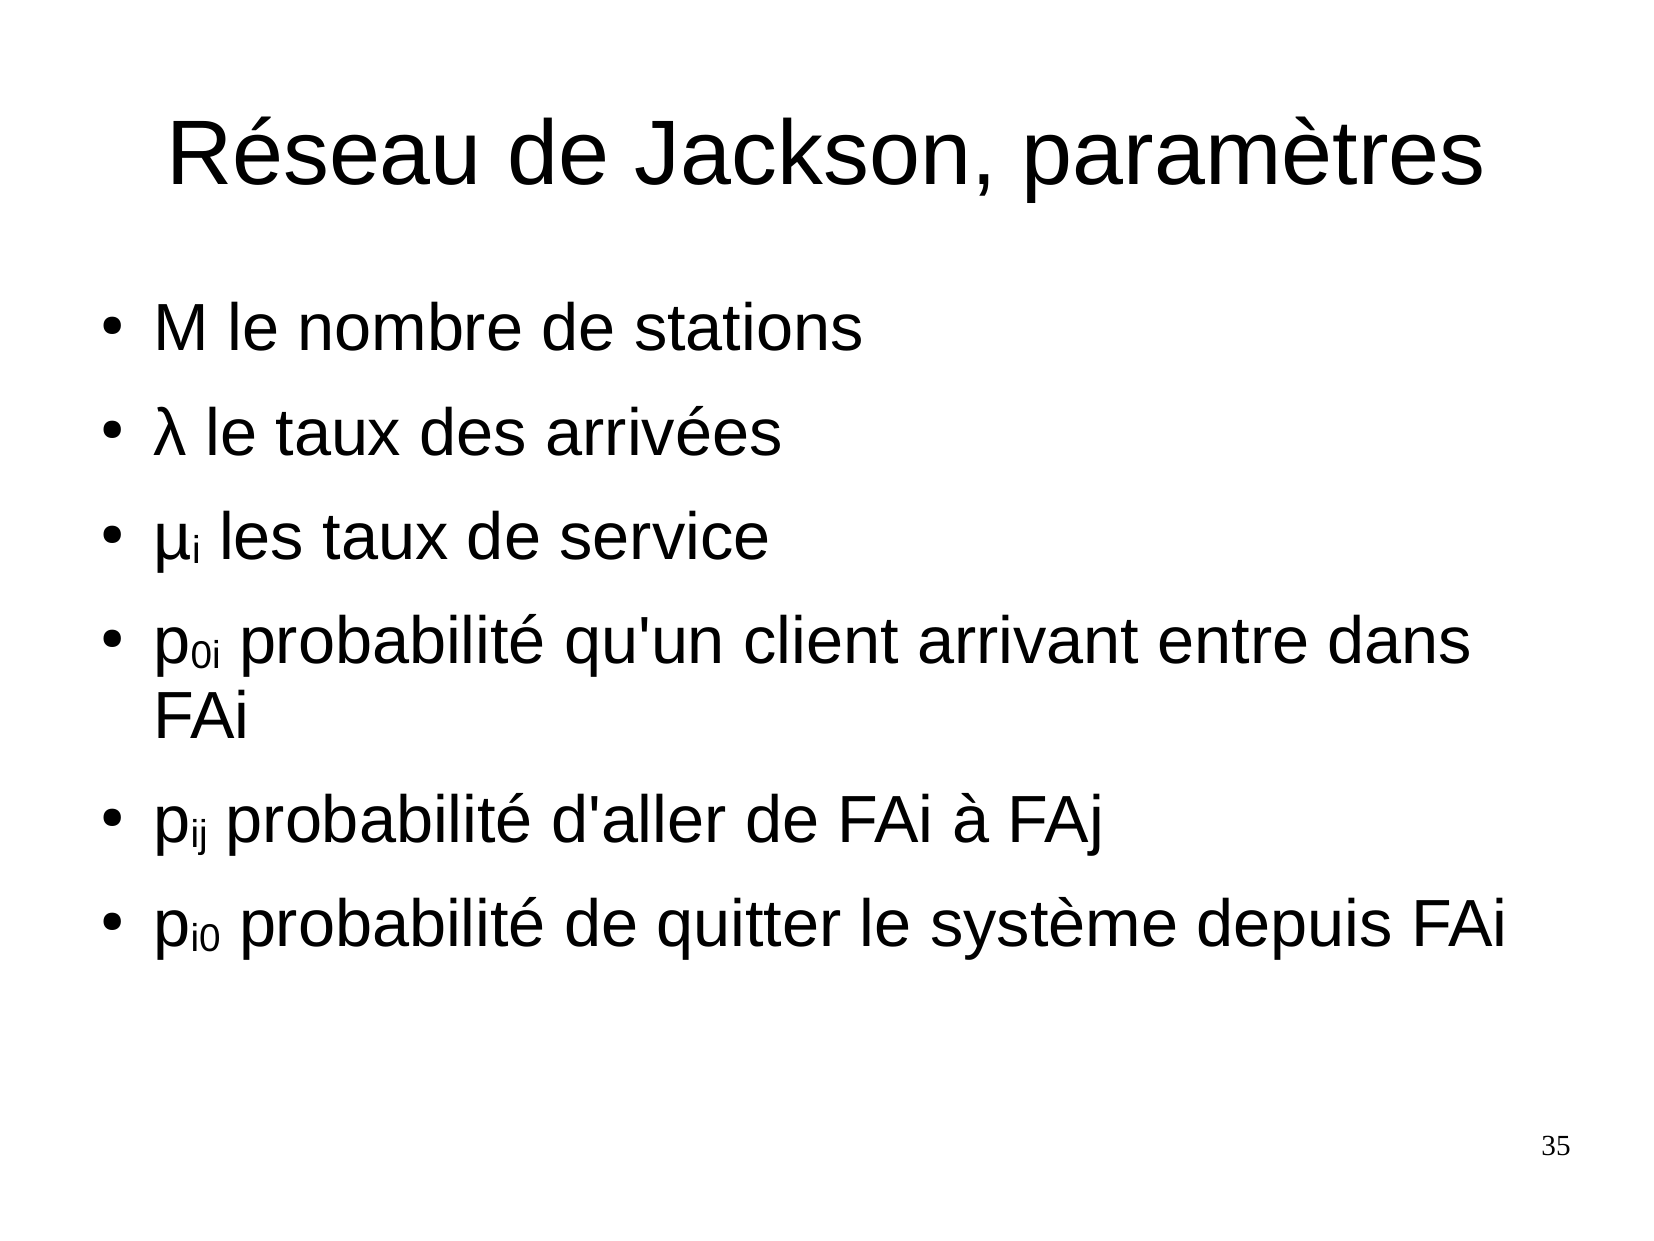

# Réseau de Jackson, paramètres
M le nombre de stations
λ le taux des arrivées
µi les taux de service
p0i probabilité qu'un client arrivant entre dans FAi
pij probabilité d'aller de FAi à FAj
pi0 probabilité de quitter le système depuis FAi
35